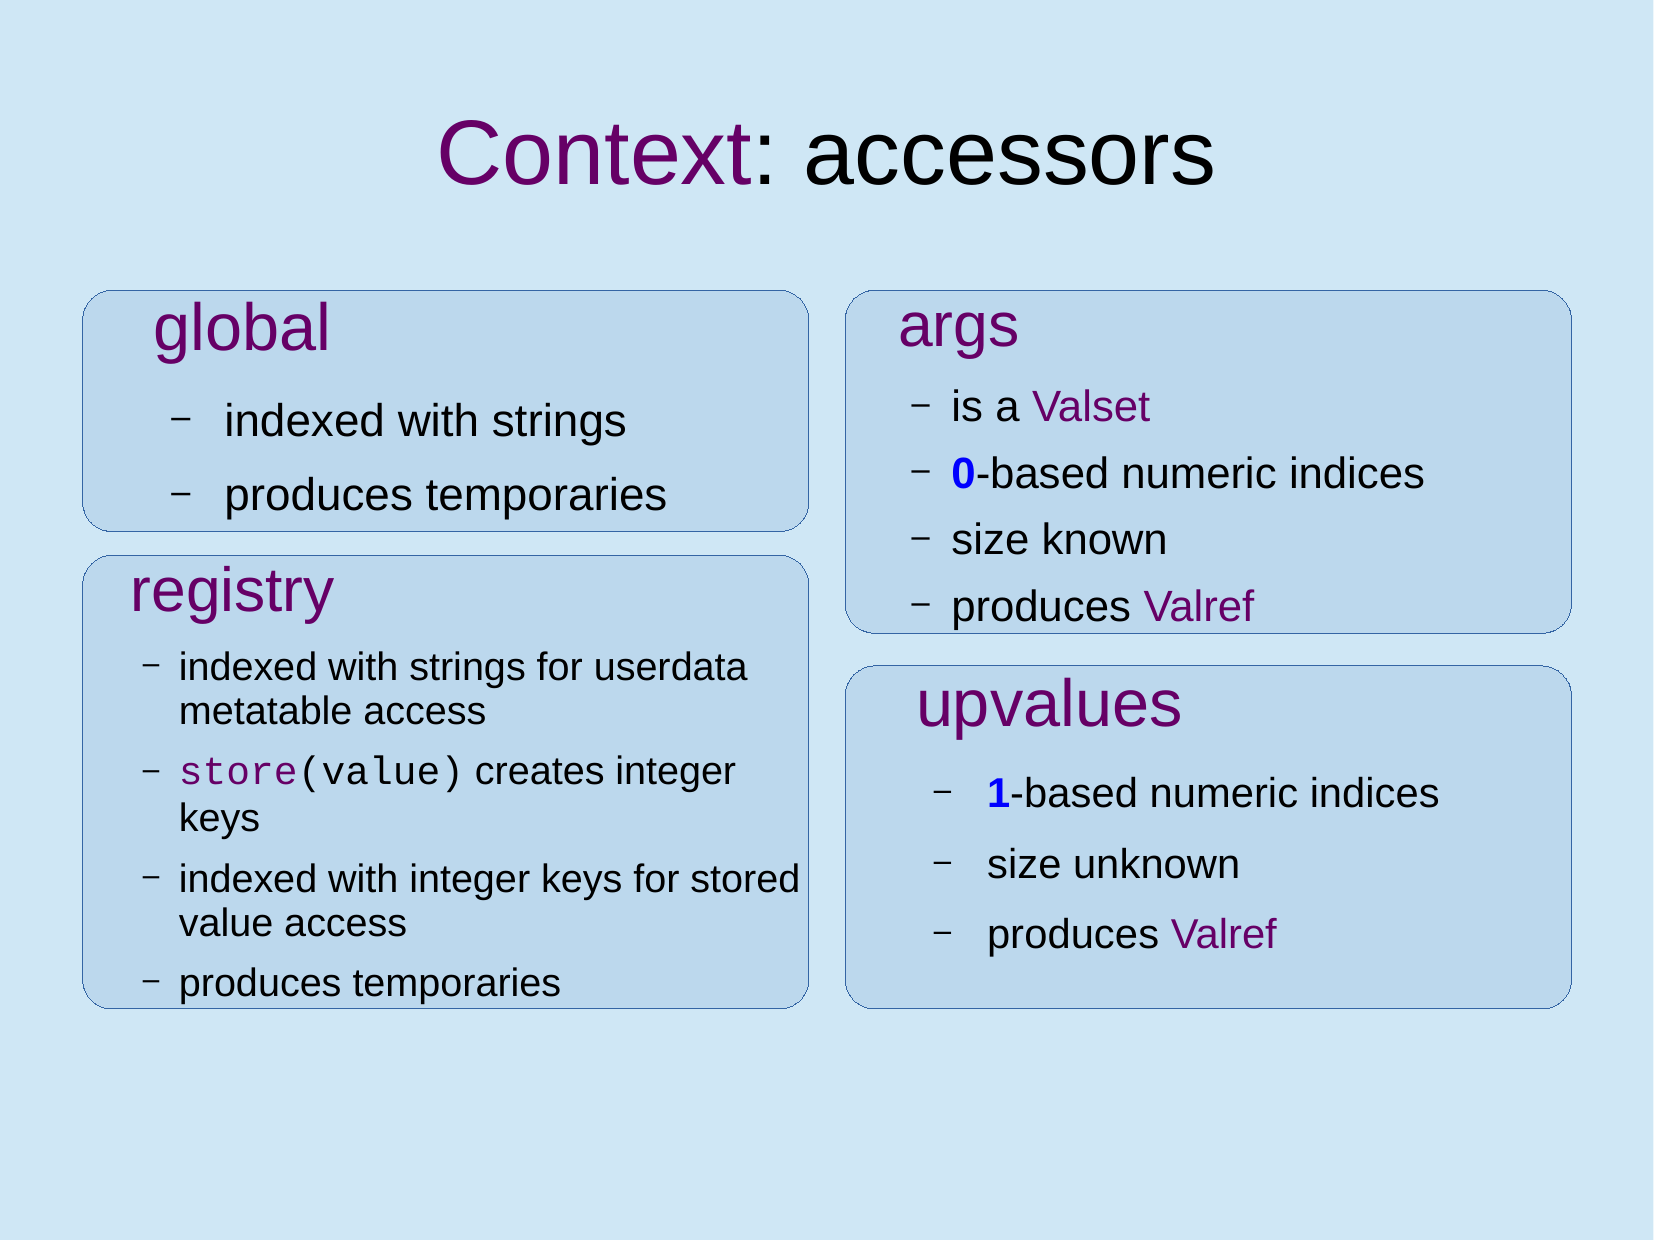

# Context: accessors
global
indexed with strings
produces temporaries
args
is a Valset
0-based numeric indices
size known
produces Valref
registry
indexed with strings for userdata metatable access
store(value) creates integer keys
indexed with integer keys for stored value access
produces temporaries
upvalues
1-based numeric indices
size unknown
produces Valref